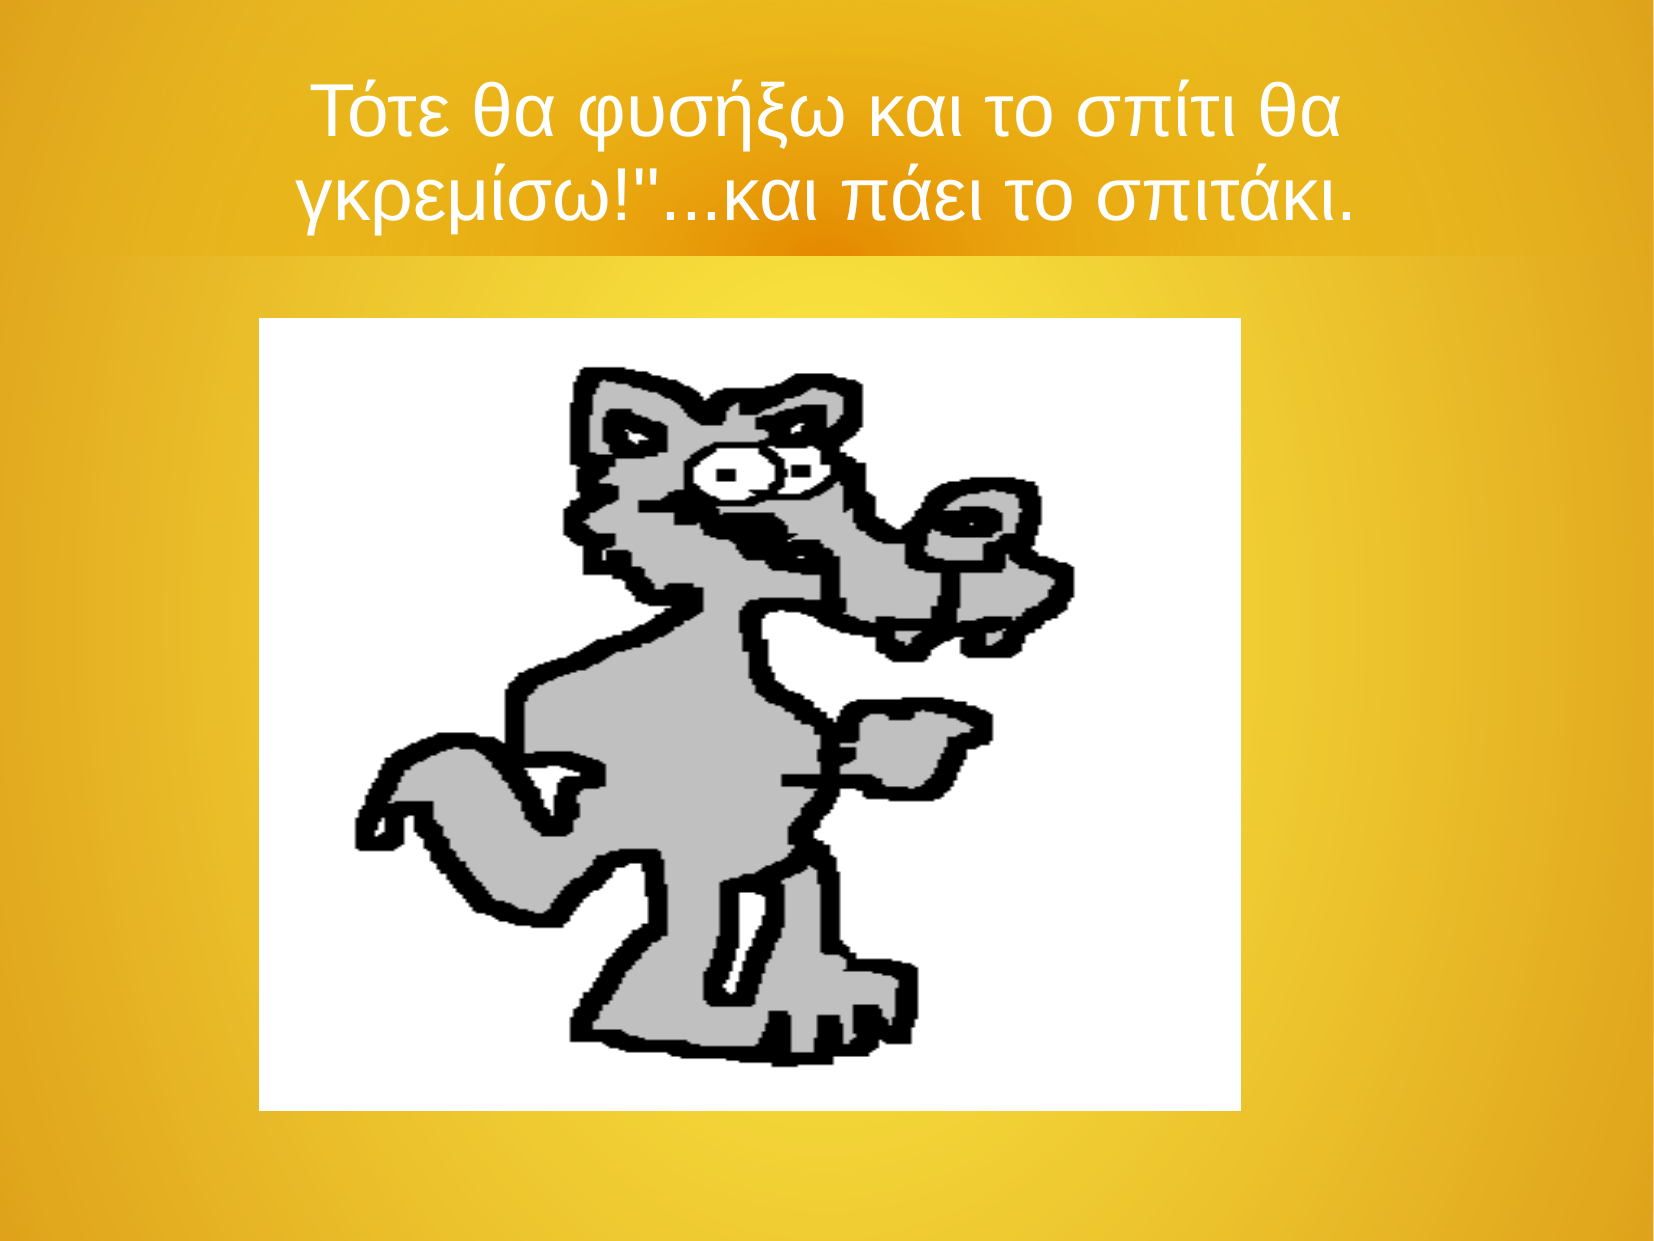

# Τότε θα φυσήξω και το σπίτι θα γκρεμίσω!''...και πάει το σπιτάκι.